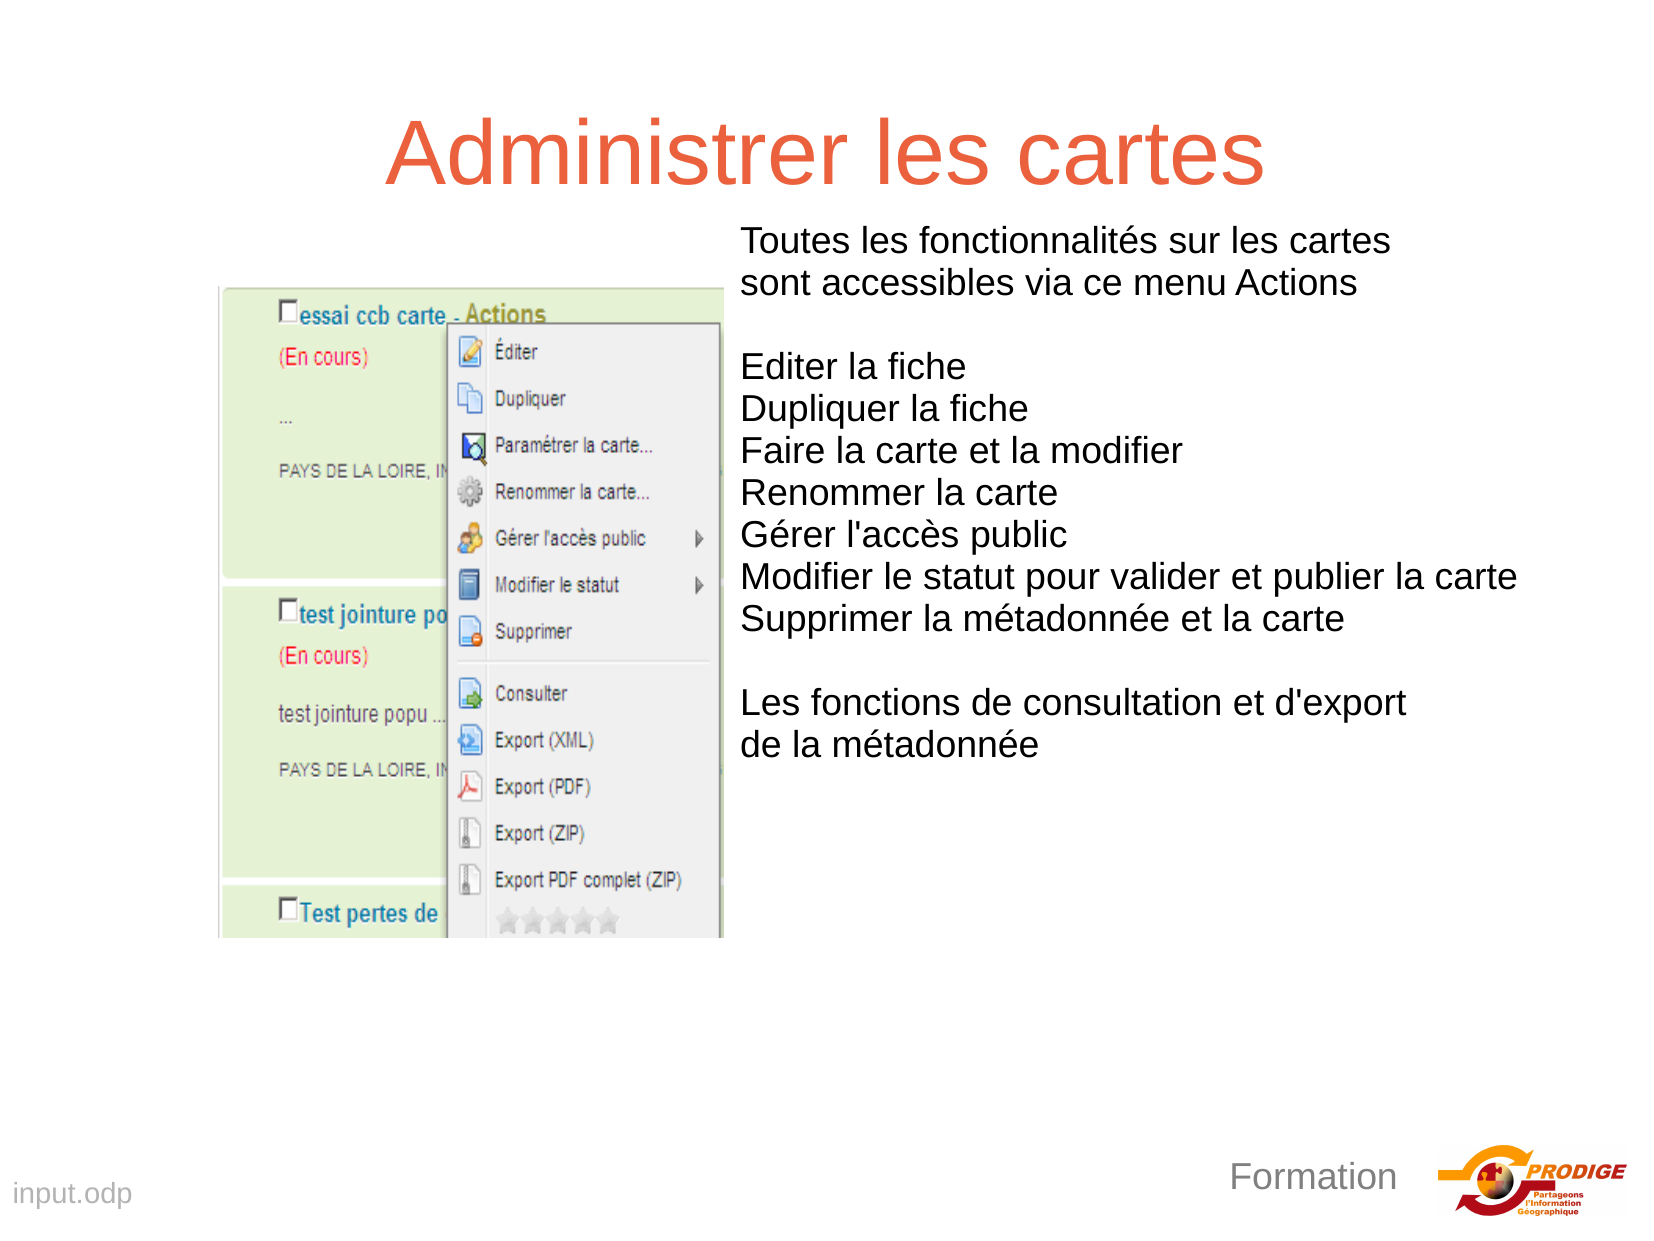

# Administrer les cartes
Toutes les fonctionnalités sur les cartes
sont accessibles via ce menu Actions
Editer la fiche
Dupliquer la fiche
Faire la carte et la modifier
Renommer la carte
Gérer l'accès public
Modifier le statut pour valider et publier la carte
Supprimer la métadonnée et la carte
Les fonctions de consultation et d'export
de la métadonnée